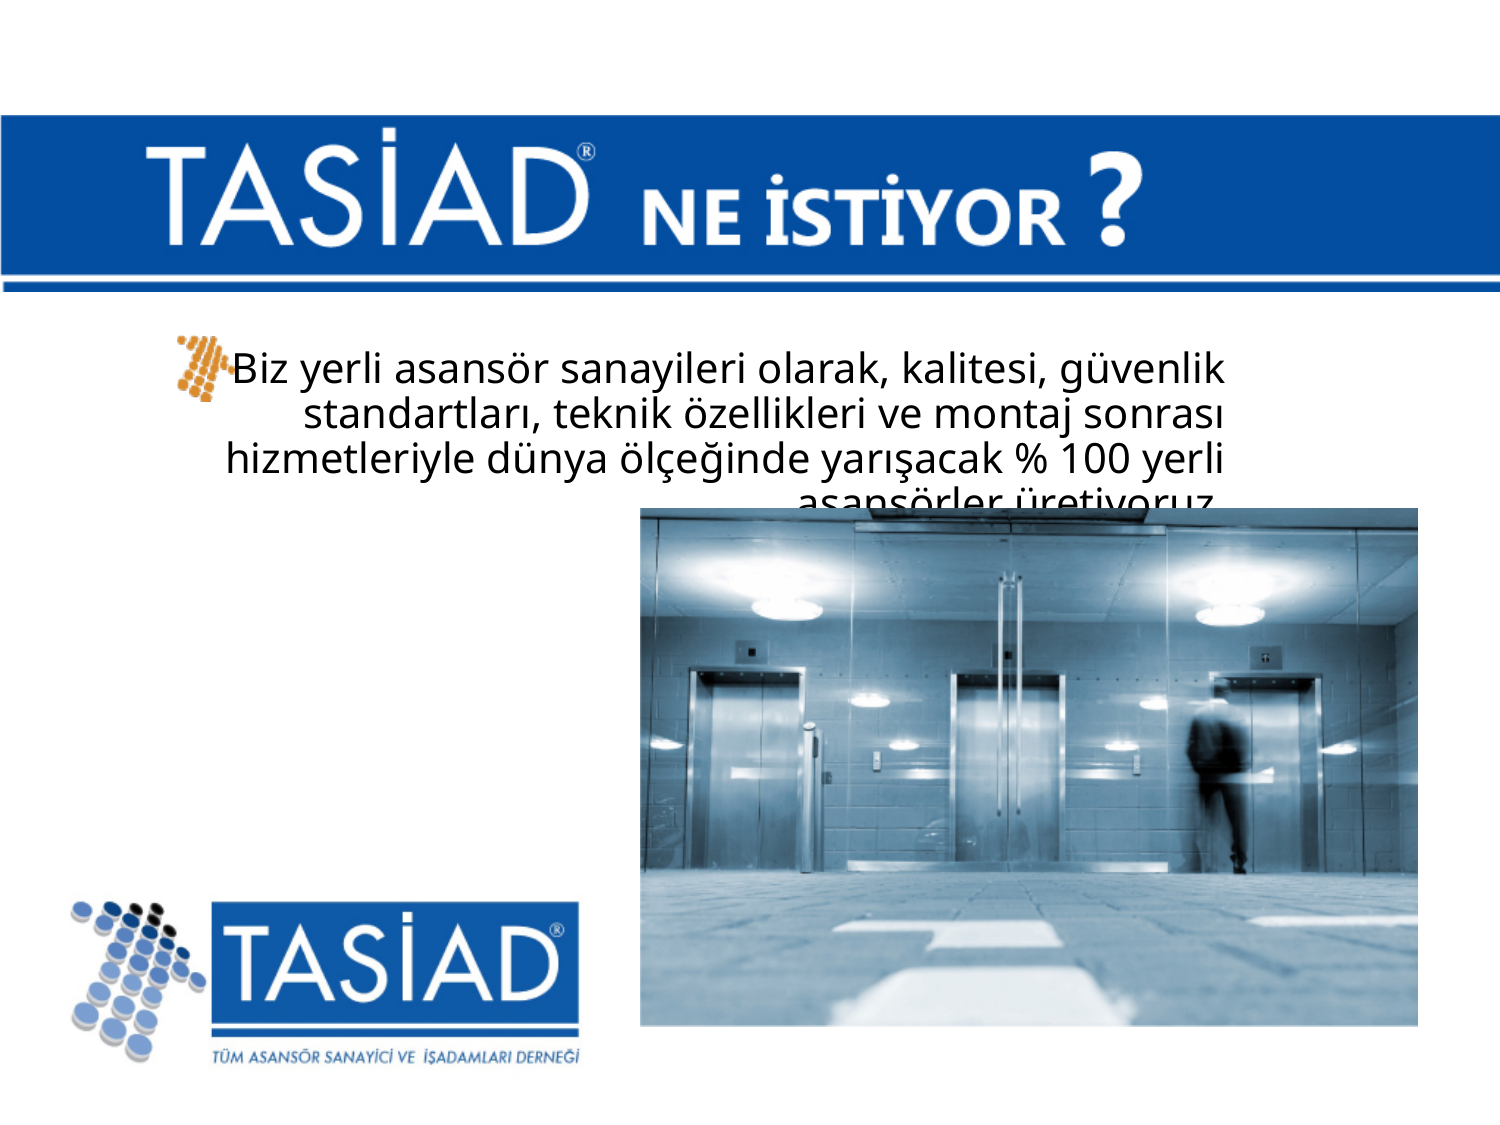

Biz yerli asansör sanayileri olarak, kalitesi, güvenlik standartları, teknik özellikleri ve montaj sonrası hizmetleriyle dünya ölçeğinde yarışacak % 100 yerli asansörler üretiyoruz.